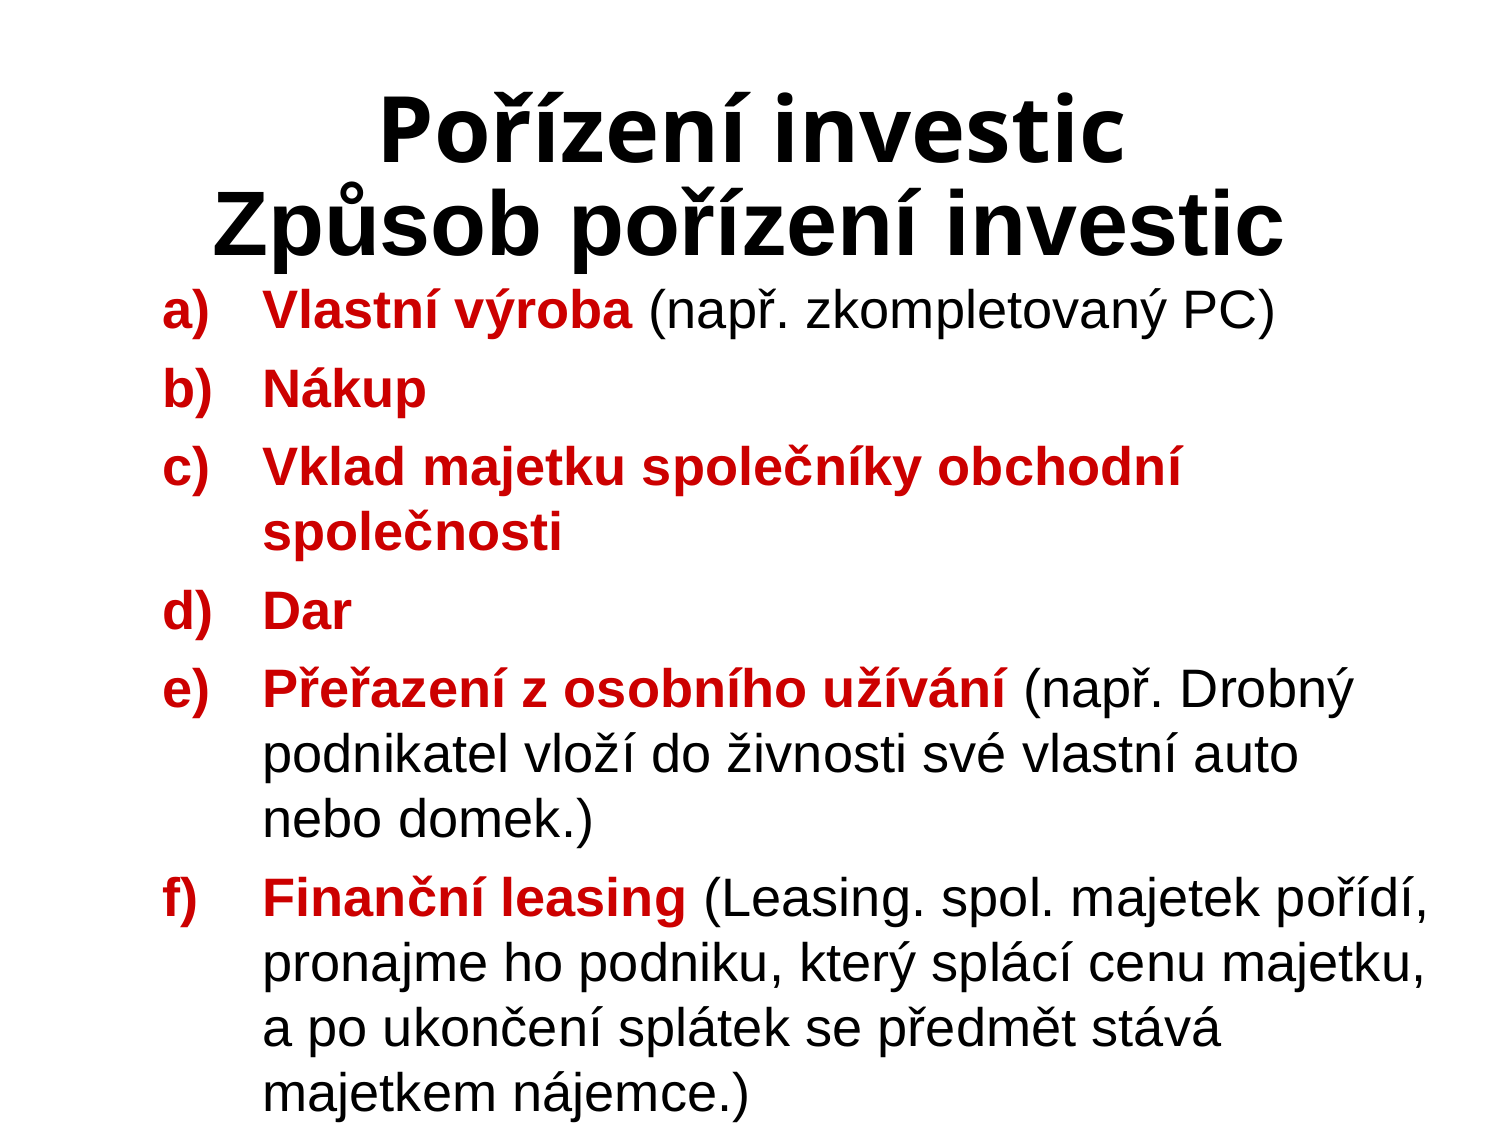

Pořízení investic
# Způsob pořízení investic
Vlastní výroba (např. zkompletovaný PC)
Nákup
Vklad majetku společníky obchodní společnosti
Dar
Přeřazení z osobního užívání (např. Drobný podnikatel vloží do živnosti své vlastní auto nebo domek.)
Finanční leasing (Leasing. spol. majetek pořídí, pronajme ho podniku, který splácí cenu majetku, a po ukončení splátek se předmět stává majetkem nájemce.)